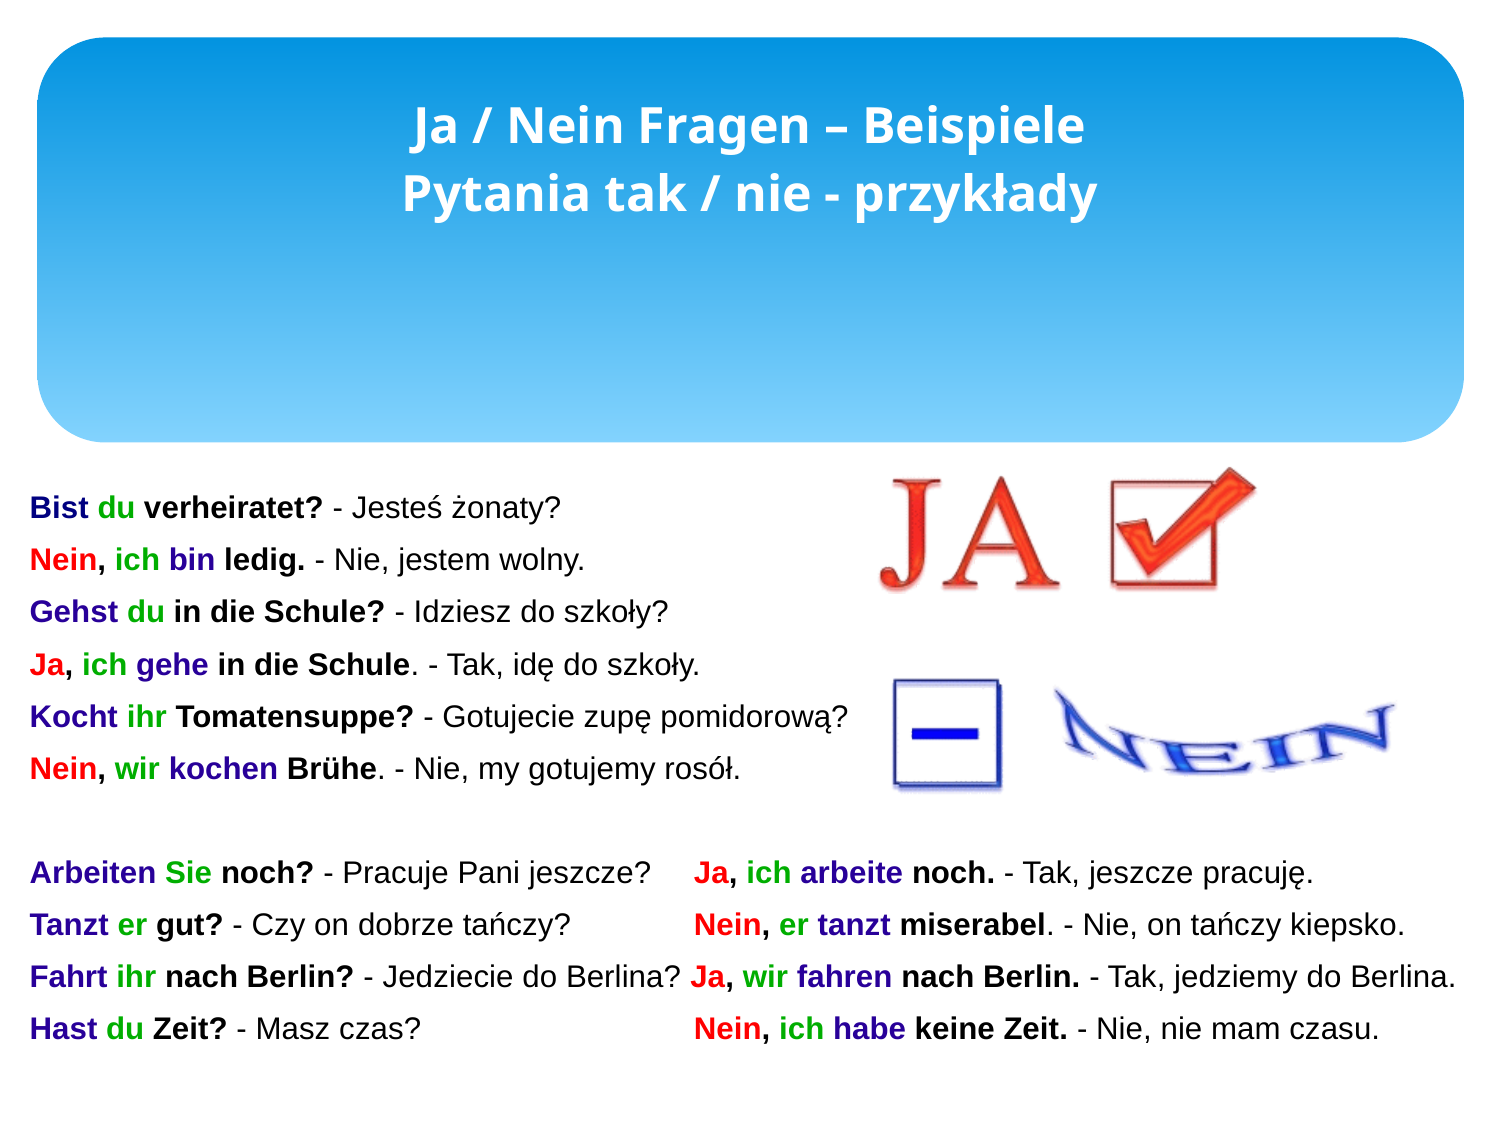

# Ja / Nein Fragen – Beispiele Pytania tak / nie - przykłady
Bist du verheiratet? - Jesteś żonaty?
Nein, ich bin ledig. - Nie, jestem wolny.
Gehst du in die Schule? - Idziesz do szkoły?
Ja, ich gehe in die Schule. - Tak, idę do szkoły.
Kocht ihr Tomatensuppe? - Gotujecie zupę pomidorową?
Nein, wir kochen Brühe. - Nie, my gotujemy rosół.
Arbeiten Sie noch? - Pracuje Pani jeszcze? 	Ja, ich arbeite noch. - Tak, jeszcze pracuję.
Tanzt er gut? - Czy on dobrze tańczy? 		Nein, er tanzt miserabel. - Nie, on tańczy kiepsko.
Fahrt ihr nach Berlin? - Jedziecie do Berlina? Ja, wir fahren nach Berlin. - Tak, jedziemy do Berlina.
Hast du Zeit? - Masz czas?				Nein, ich habe keine Zeit. - Nie, nie mam czasu.